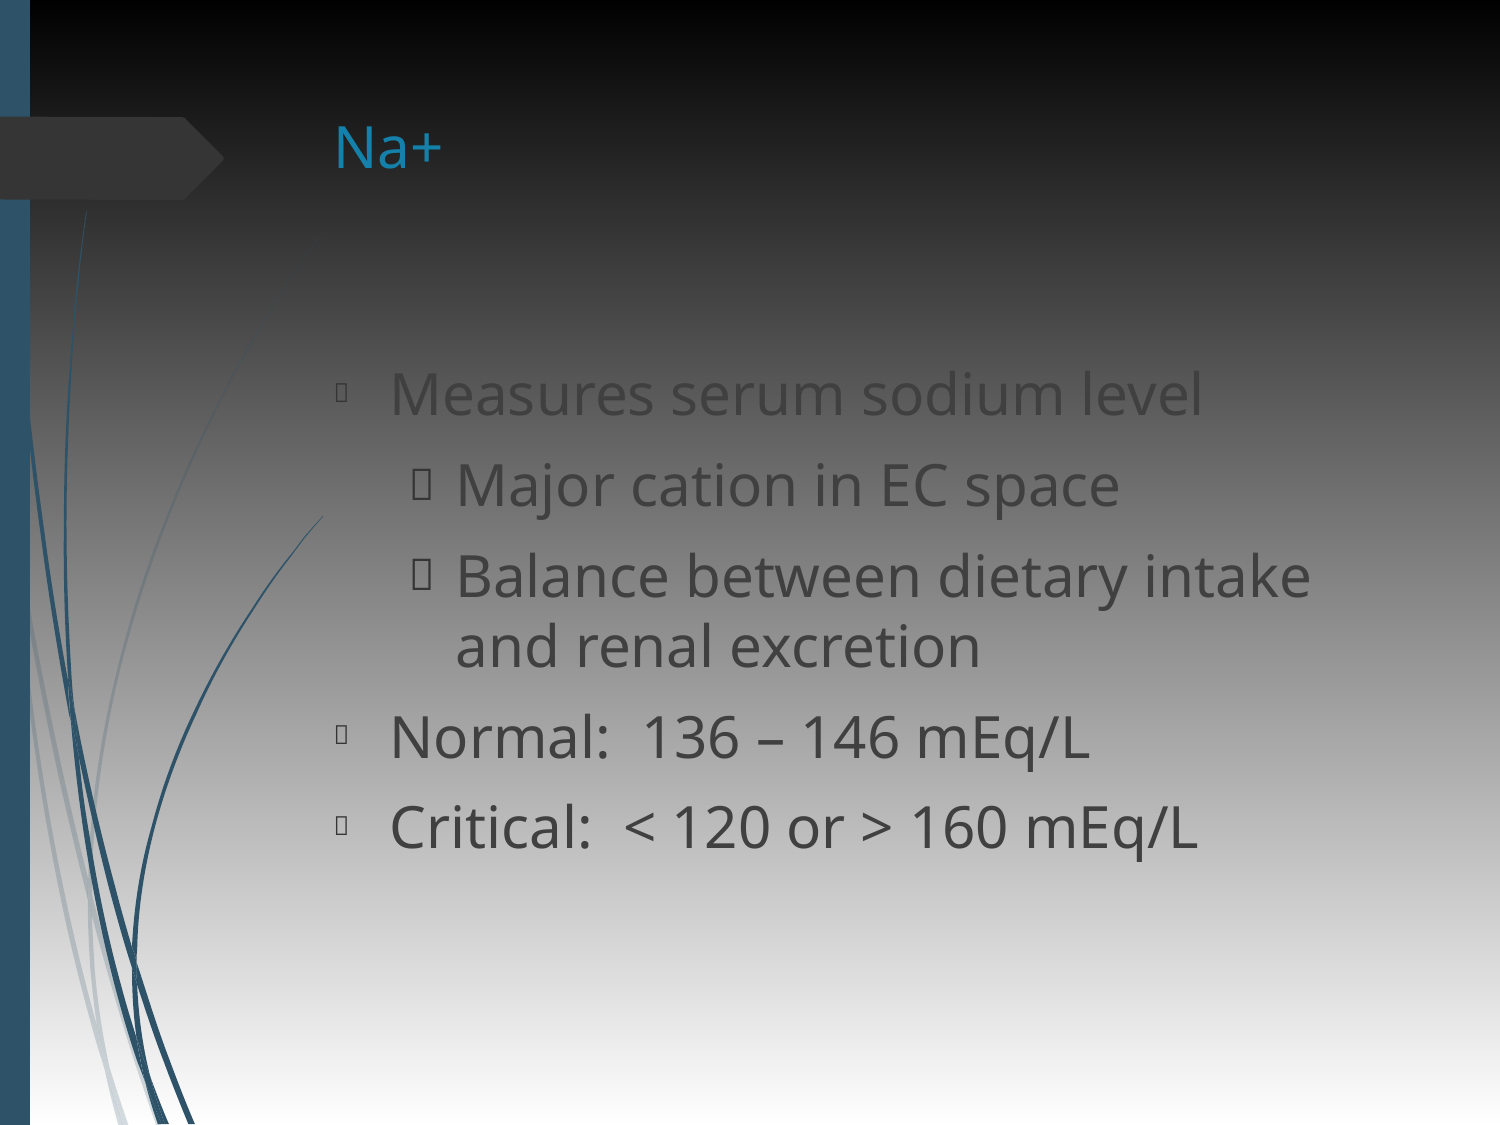

# Na+
Measures serum sodium level
Major cation in EC space
Balance between dietary intake and renal excretion
Normal: 136 – 146 mEq/L
Critical: < 120 or > 160 mEq/L